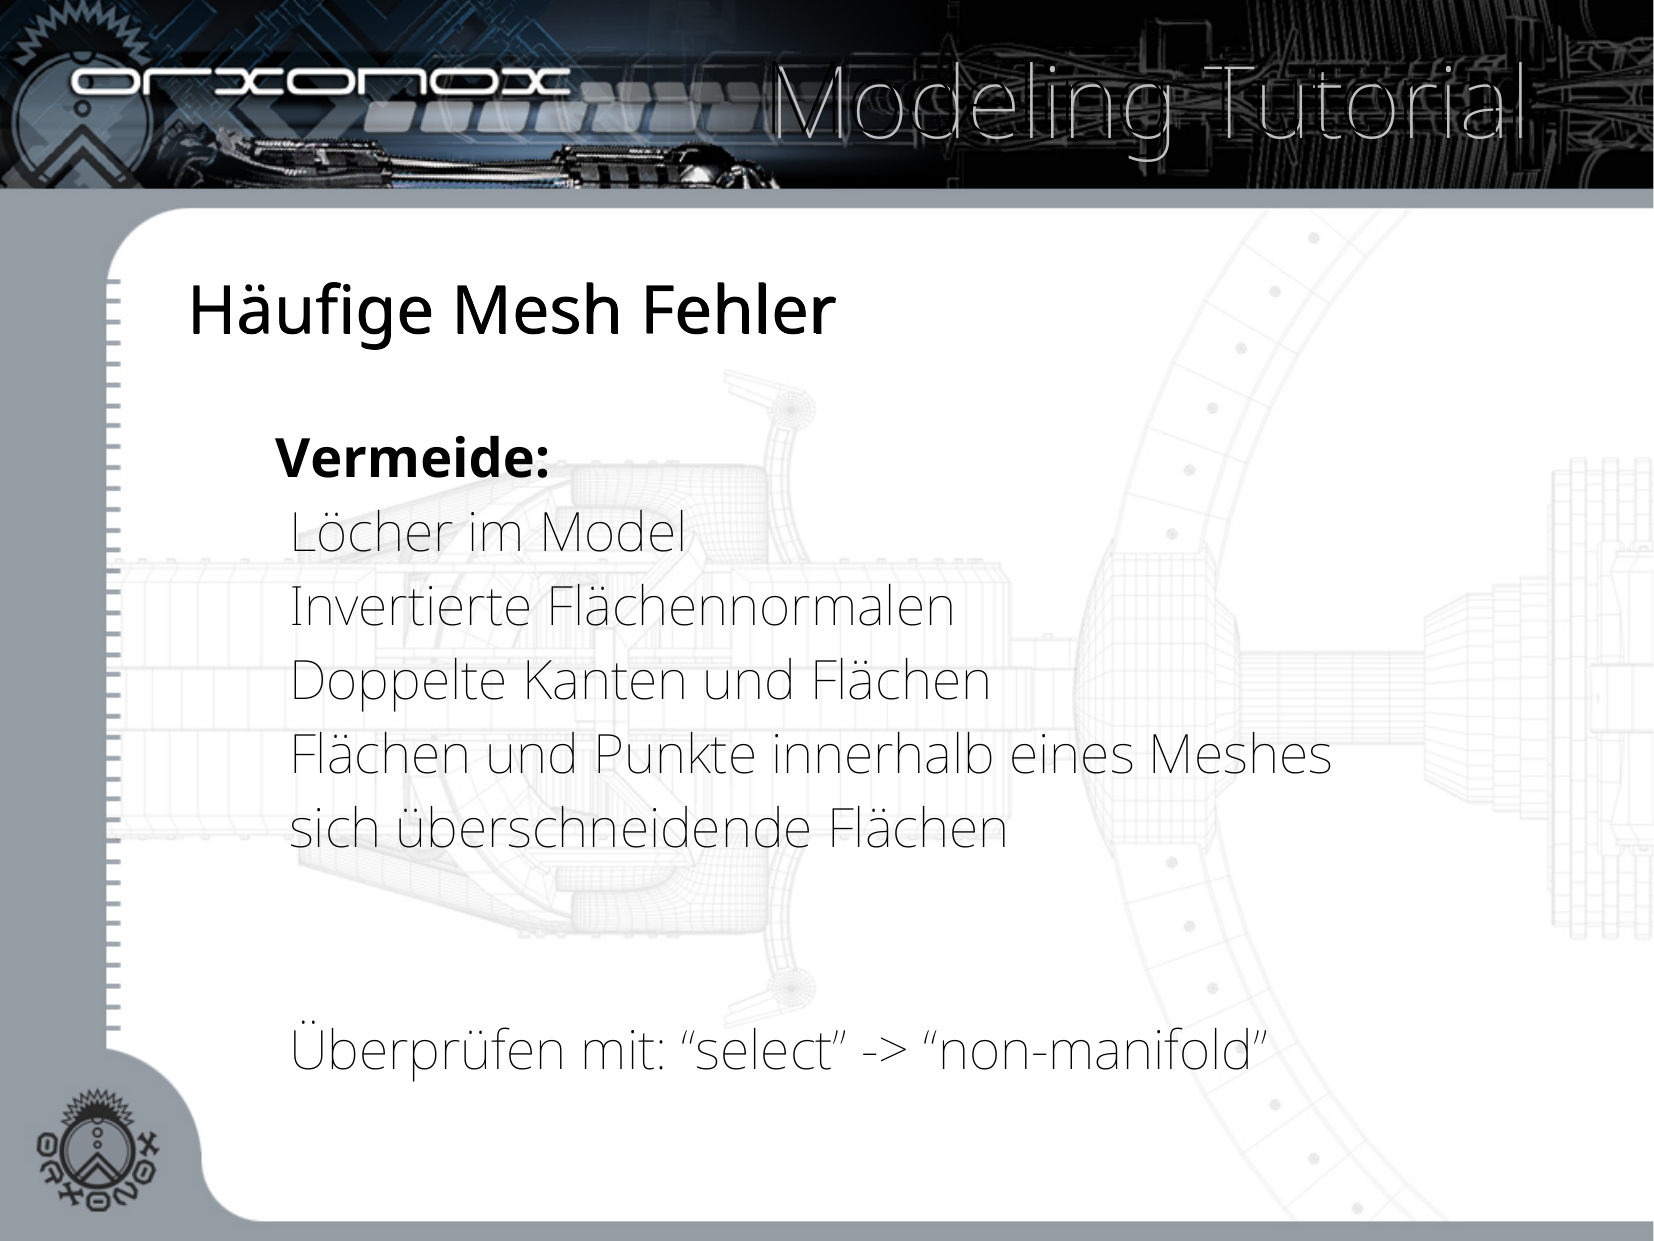

Modeling Tutorial
Häufige Mesh Fehler
Vermeide:
 Löcher im Model
 Invertierte Flächennormalen
 Doppelte Kanten und Flächen
 Flächen und Punkte innerhalb eines Meshes
 sich überschneidende Flächen
 Überprüfen mit: “select” -> “non-manifold”